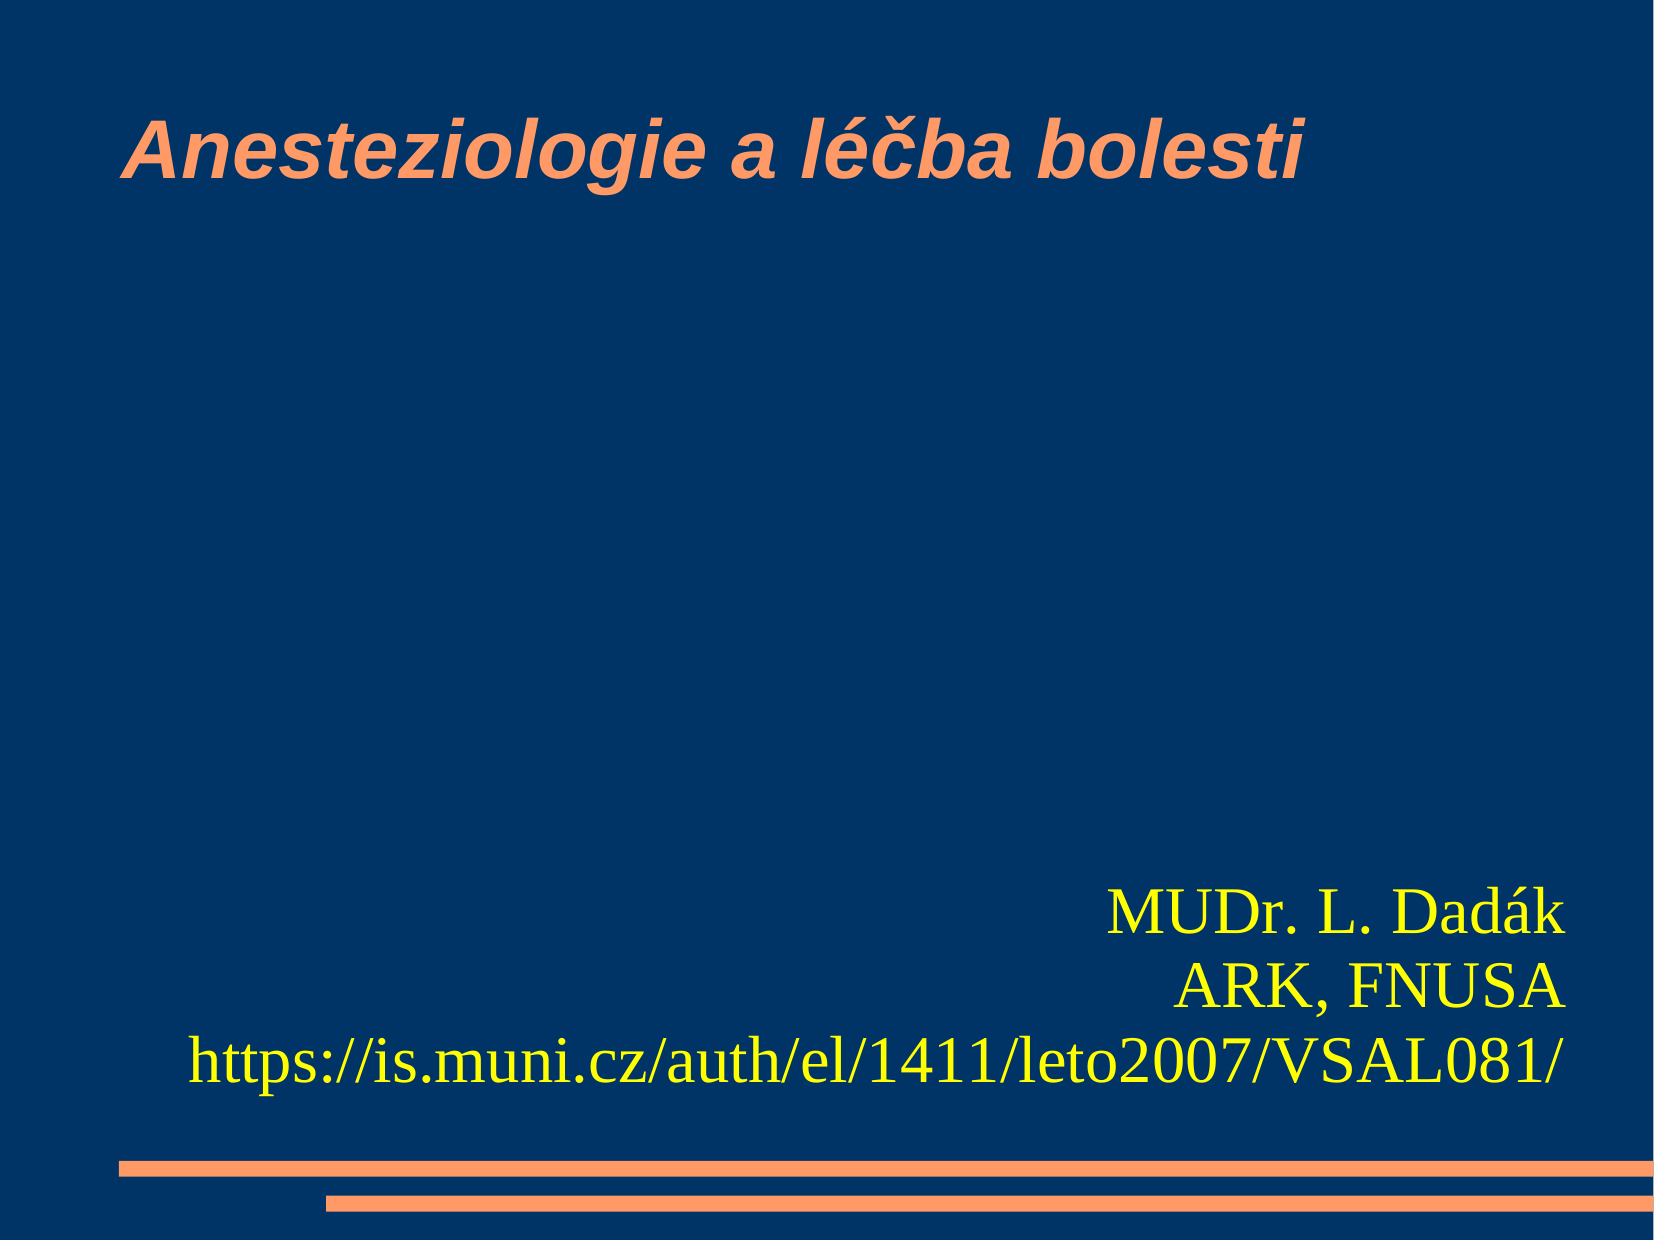

# Anesteziologie a léčba bolesti
MUDr. L. Dadák
ARK, FNUSA
https://is.muni.cz/auth/el/1411/leto2007/VSAL081/